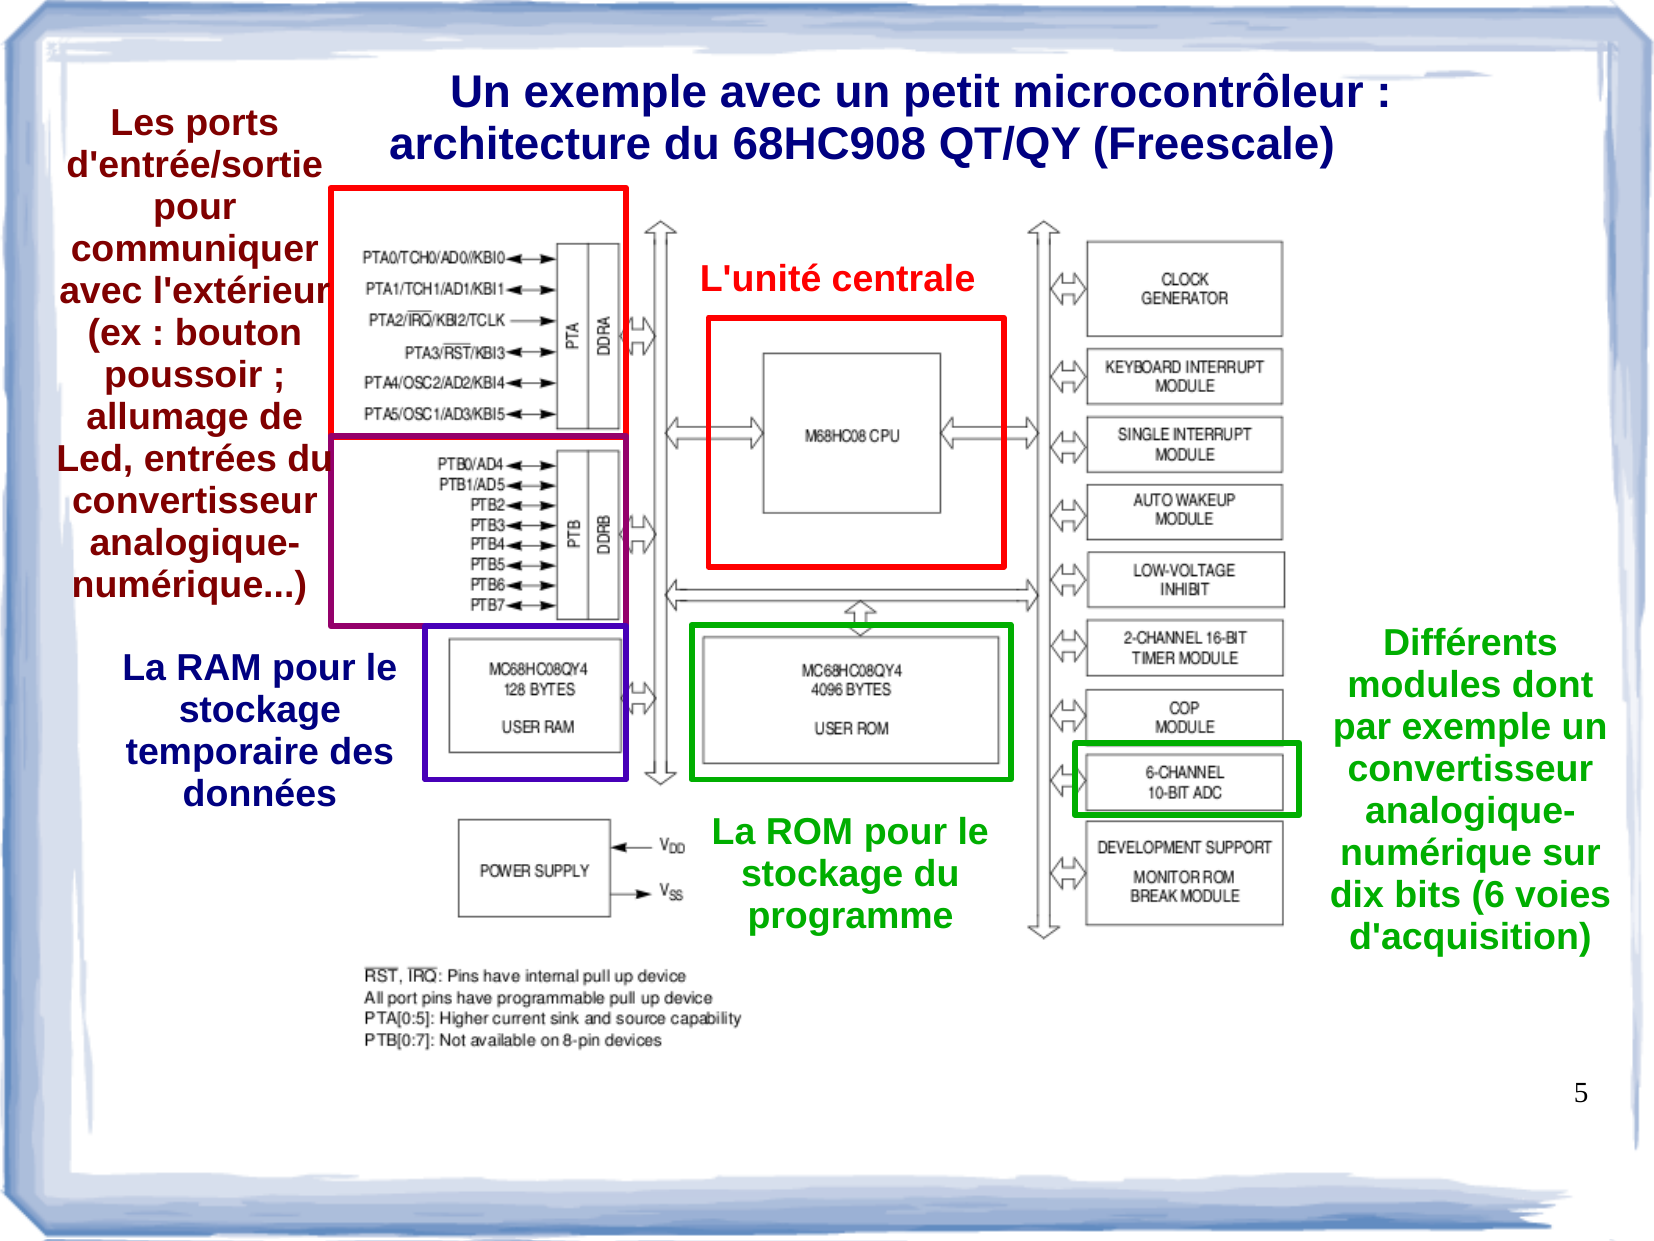

Un exemple avec un petit microcontrôleur : architecture du 68HC908 QT/QY (Freescale)
Les ports d'entrée/sortie pour communiquer avec l'extérieur (ex : bouton poussoir ; allumage de Led, entrées du convertisseur analogique-numérique...)
L'unité centrale
Différents modules dont par exemple un convertisseur analogique-numérique sur dix bits (6 voies d'acquisition)
La RAM pour le stockage temporaire des données
La ROM pour le stockage du programme
5